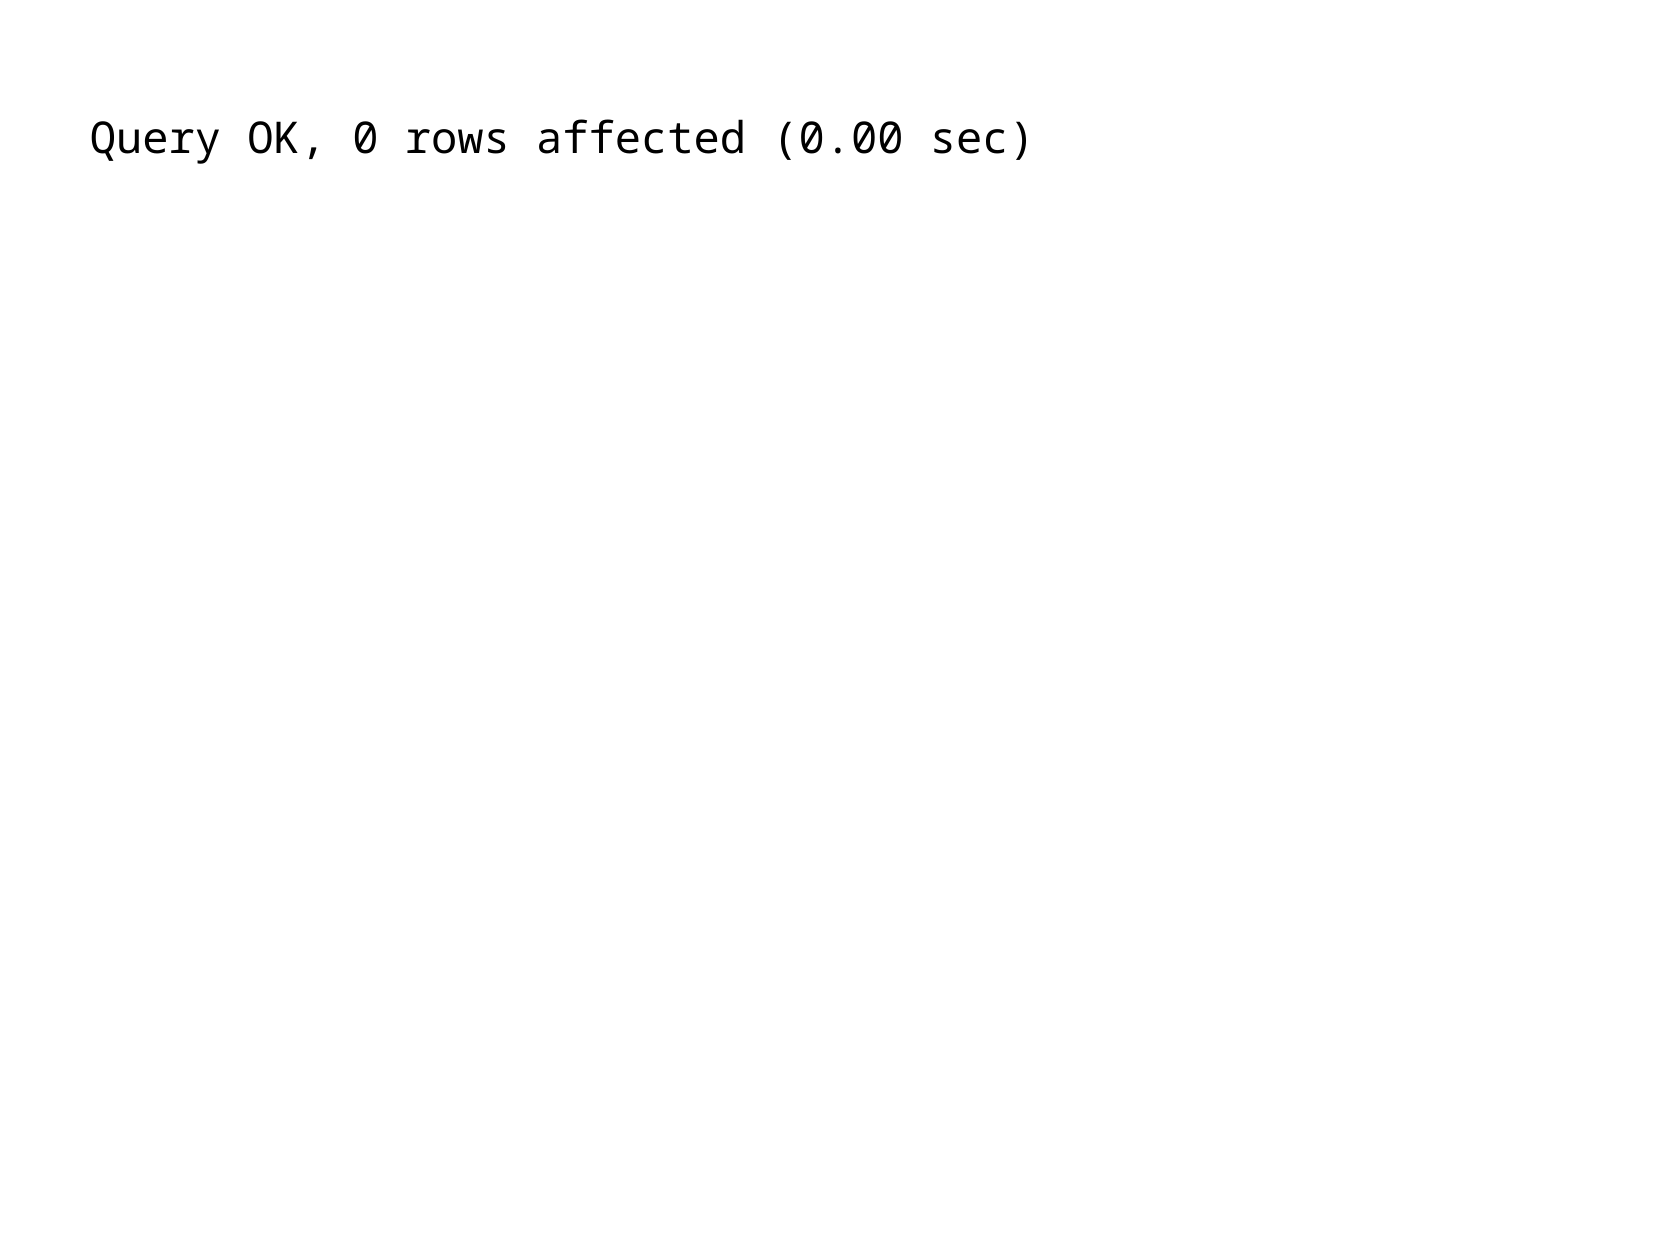

Query OK, 0 rows affected (0.00 sec)